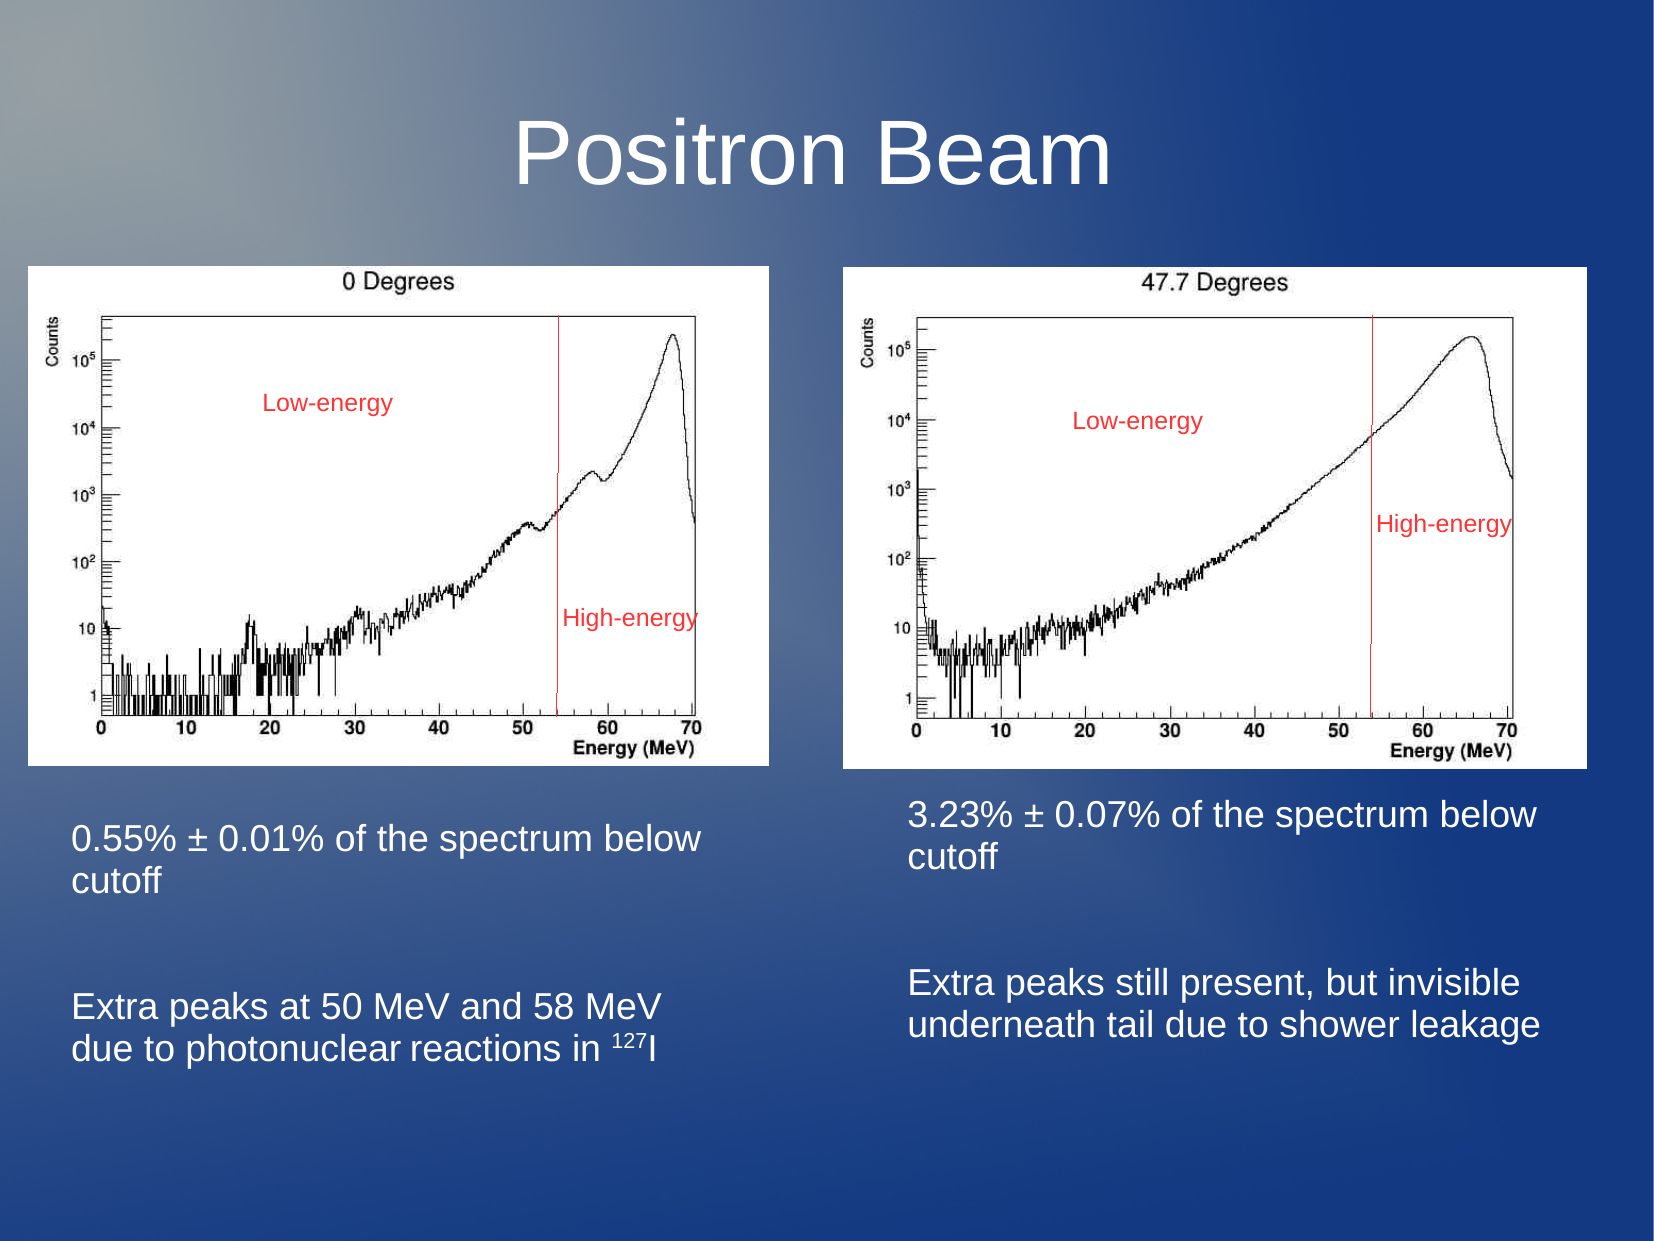

# Positron Beam
Low-energy
Low-energy
High-energy
High-energy
3.23% ± 0.07% of the spectrum below cutoff
Extra peaks still present, but invisible underneath tail due to shower leakage
0.55% ± 0.01% of the spectrum below cutoff
Extra peaks at 50 MeV and 58 MeV due to photonuclear reactions in 127I